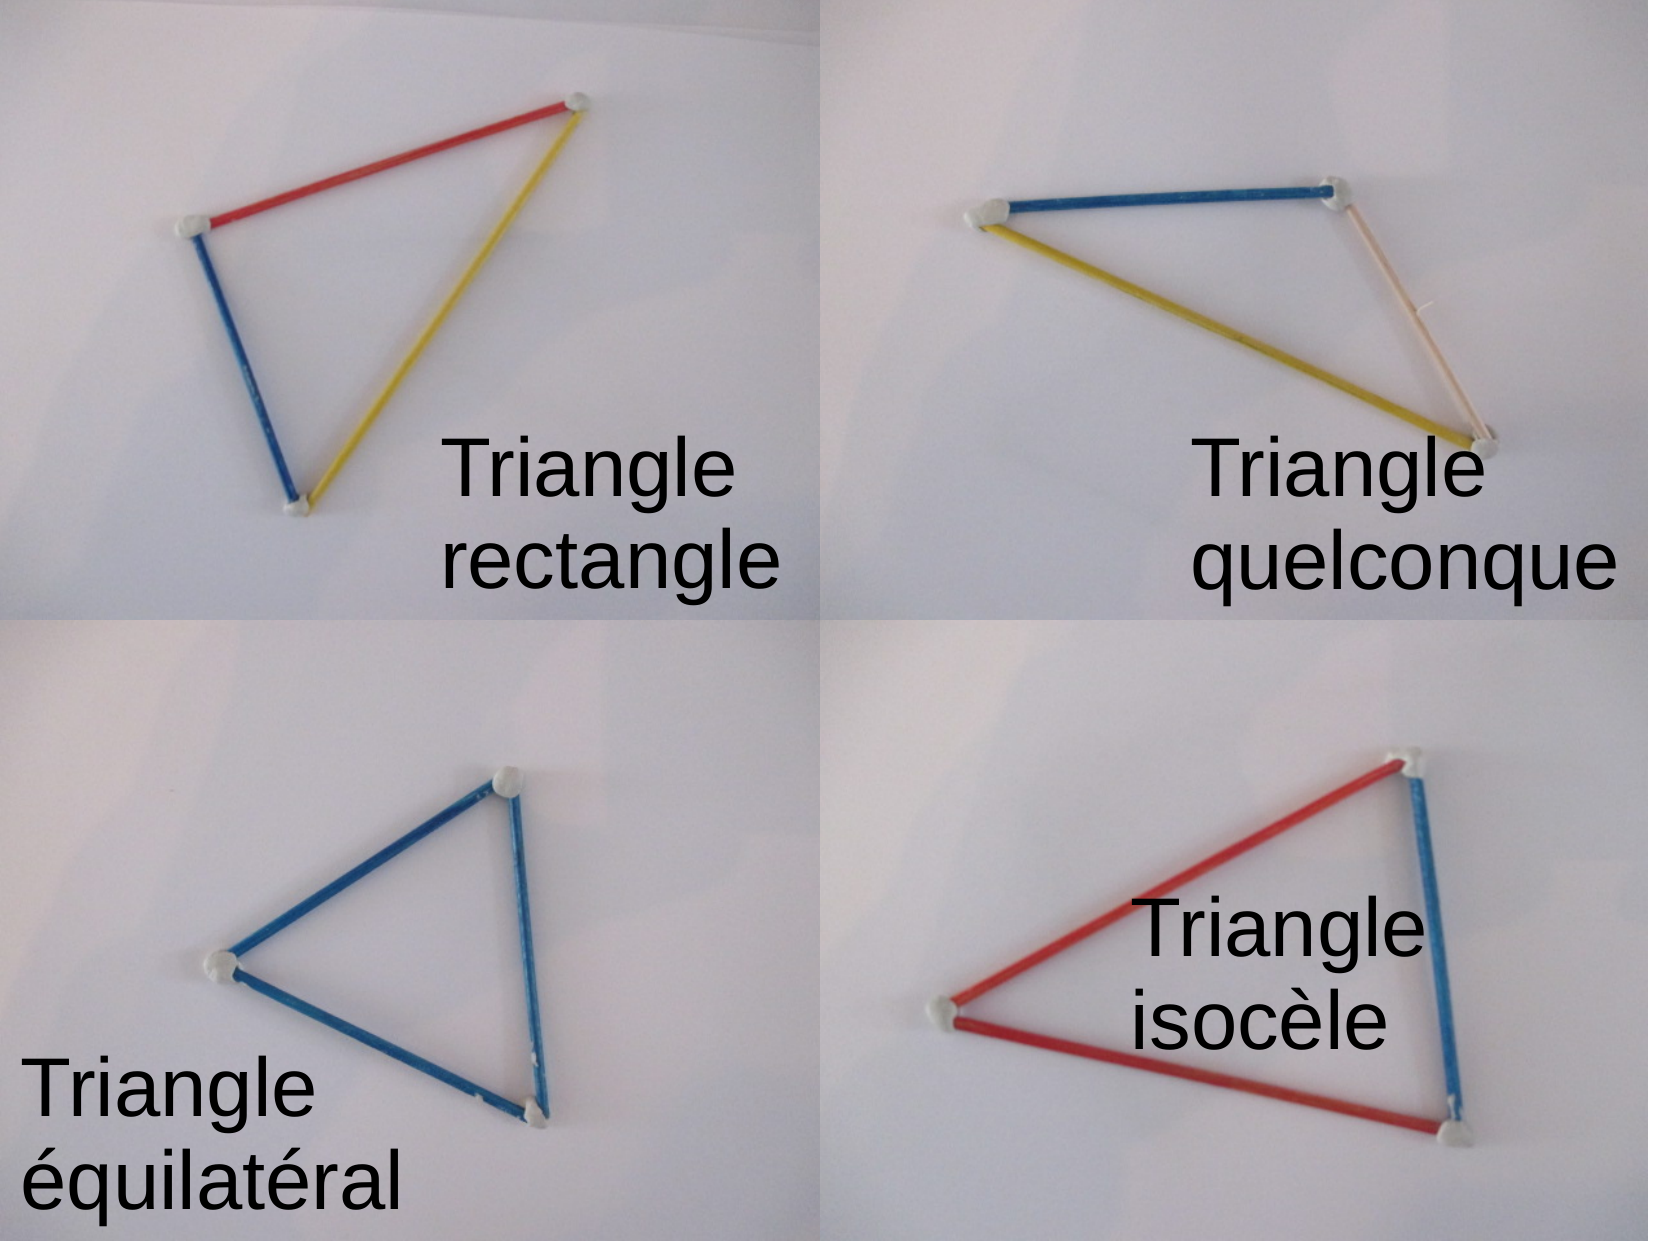

Triangle
rectangle
Triangle
quelconque
Triangle
isocèle
Triangle
équilatéral